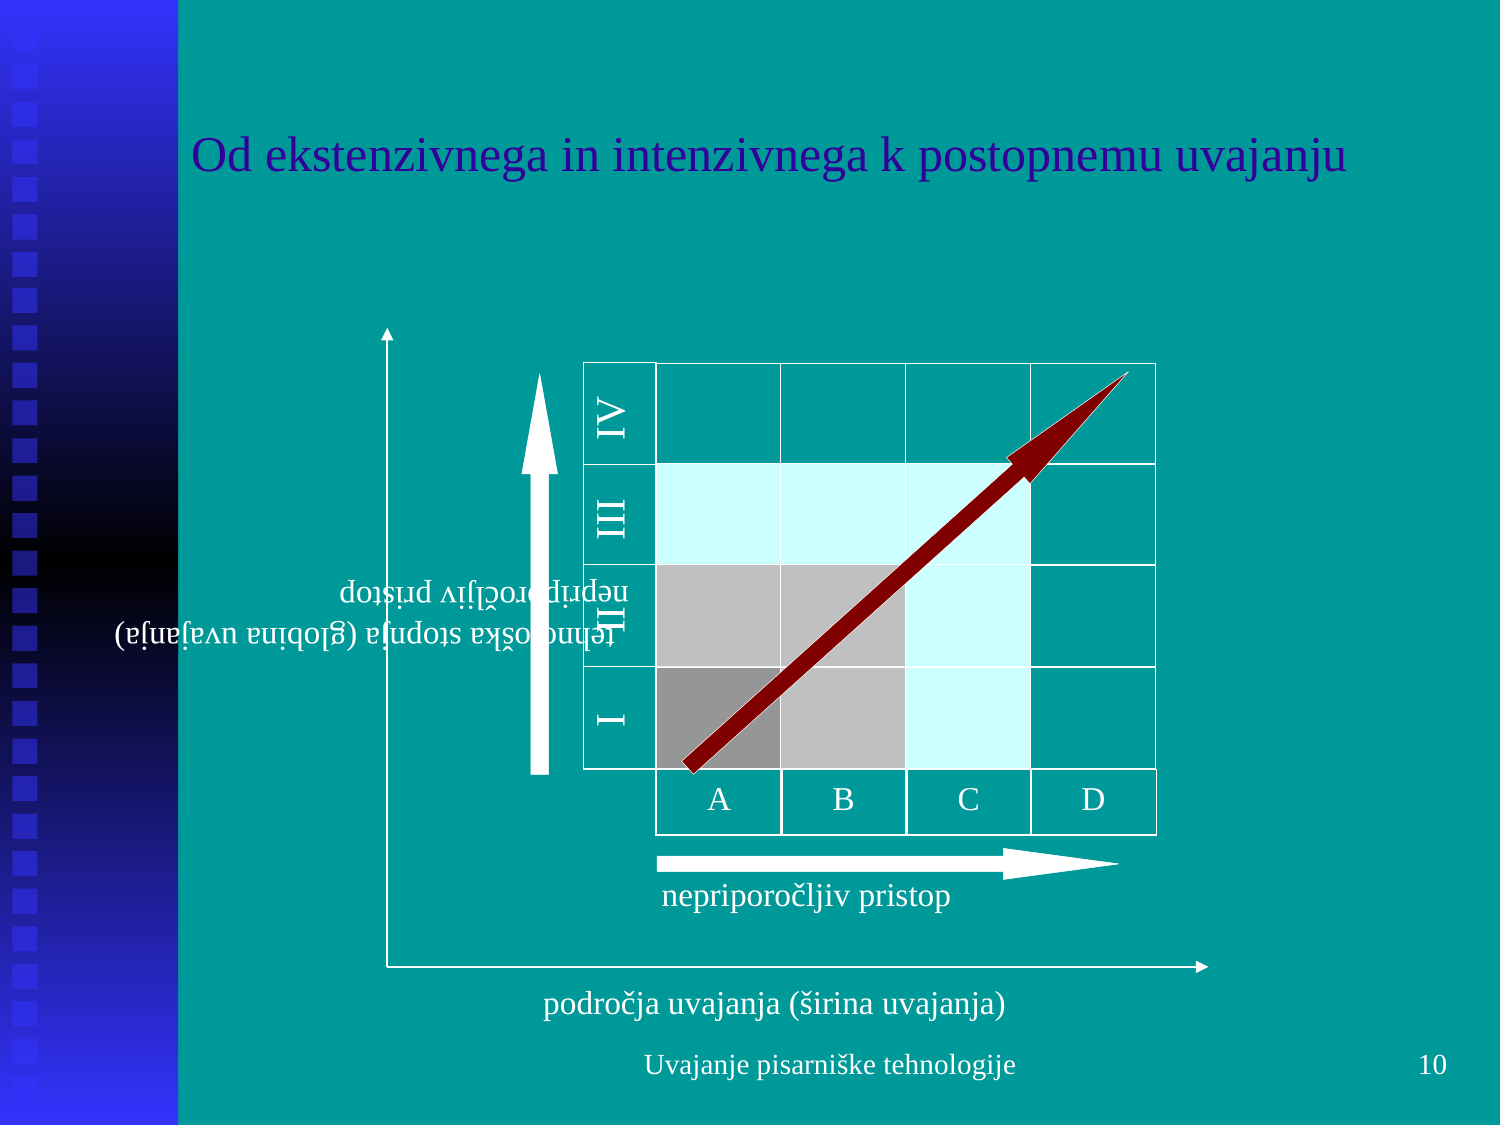

Od ekstenzivnega in intenzivnega k postopnemu uvajanju
IV
III
II
I
nepriporočljiv pristop
tehnološka stopnja (globina uvajanja)
A
B
C
D
nepriporočljiv pristop
področja uvajanja (širina uvajanja)